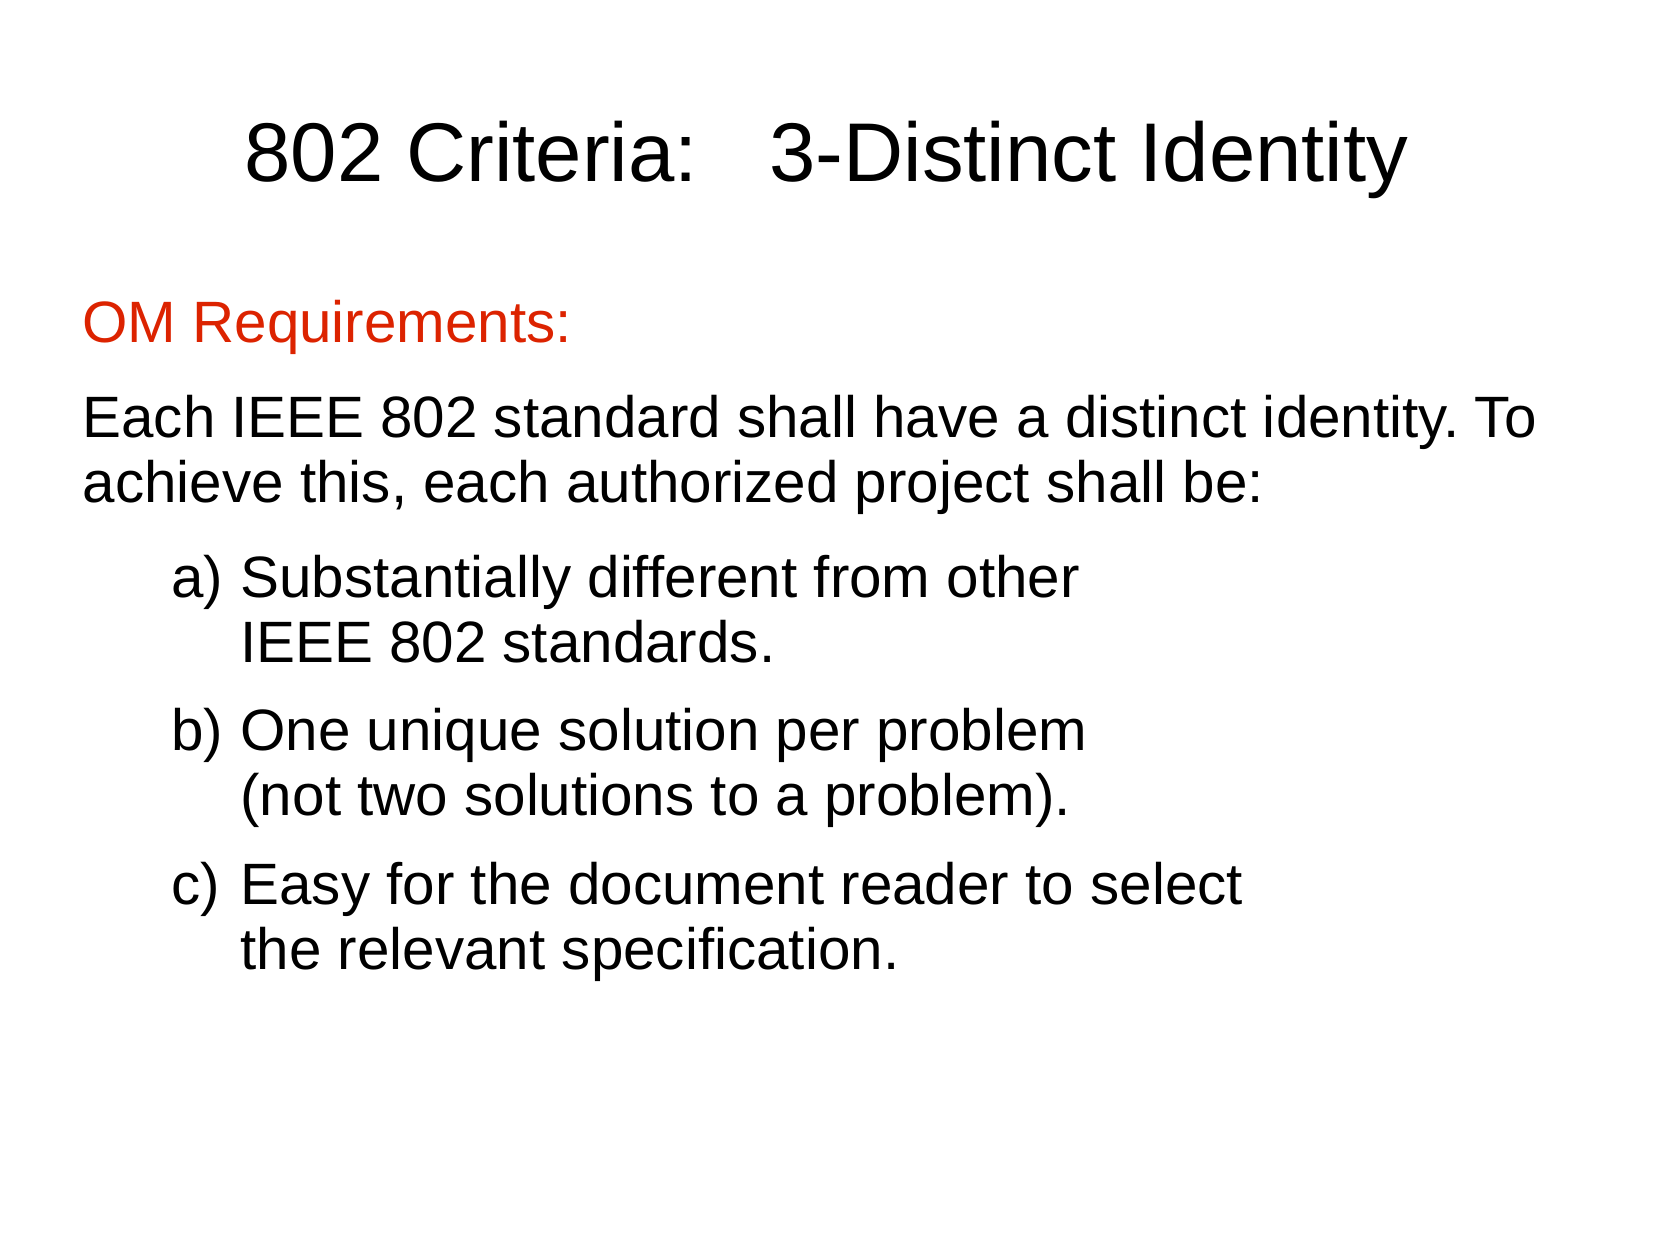

# 802 Criteria:	3-Distinct Identity
OM Requirements:
Each IEEE 802 standard shall have a distinct identity. To achieve this, each authorized project shall be:
 Substantially different from other
 IEEE 802 standards.
 One unique solution per problem
 (not two solutions to a problem).
 Easy for the document reader to select
 the relevant specification.